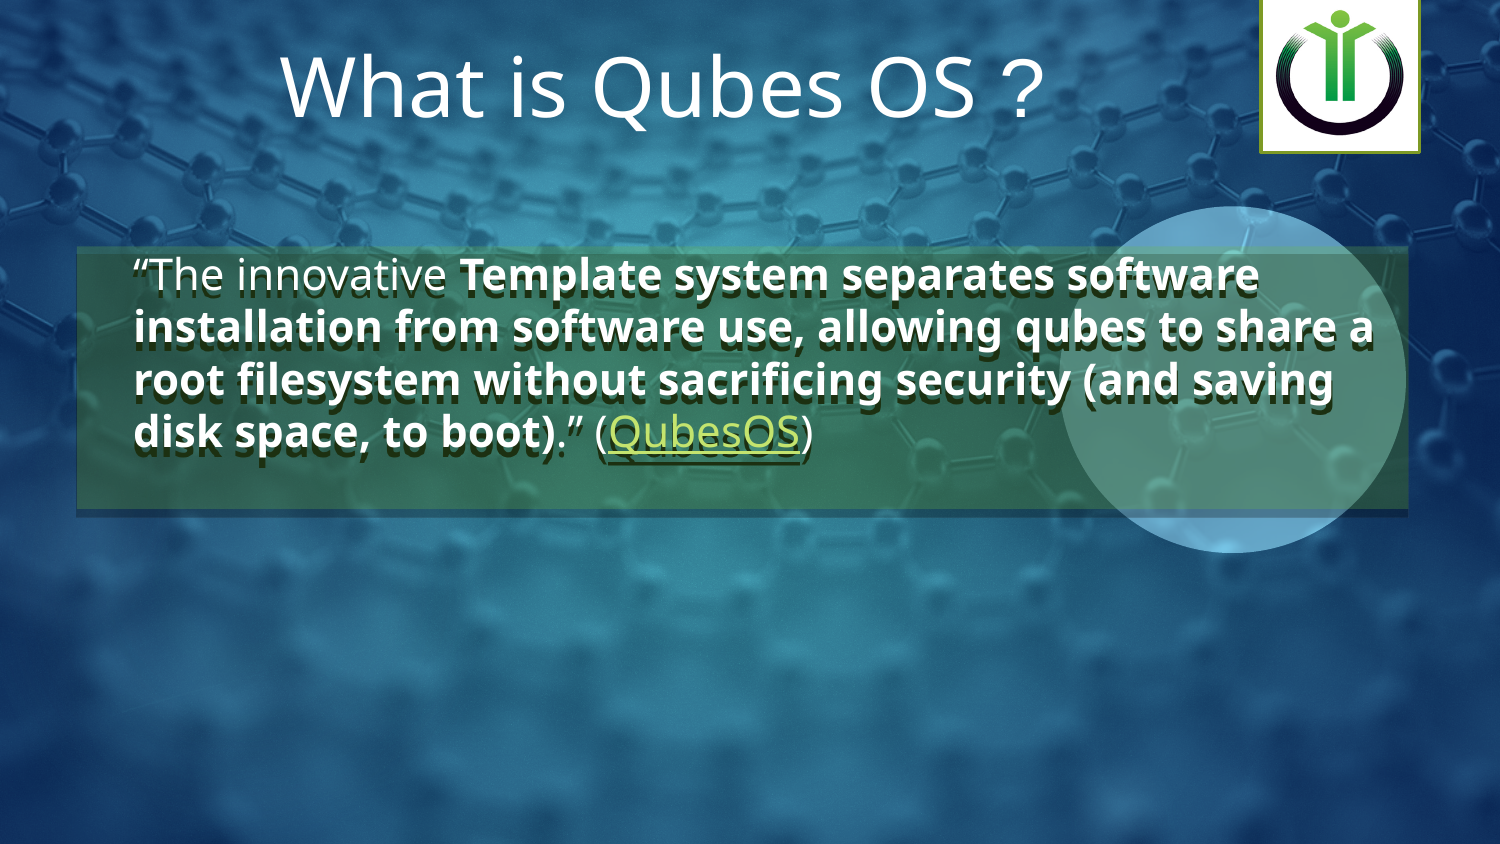

What is Qubes OS ?
“The innovative Template system separates software installation from software use, allowing qubes to share a root filesystem without sacrificing security (and saving disk space, to boot).” (QubesOS)